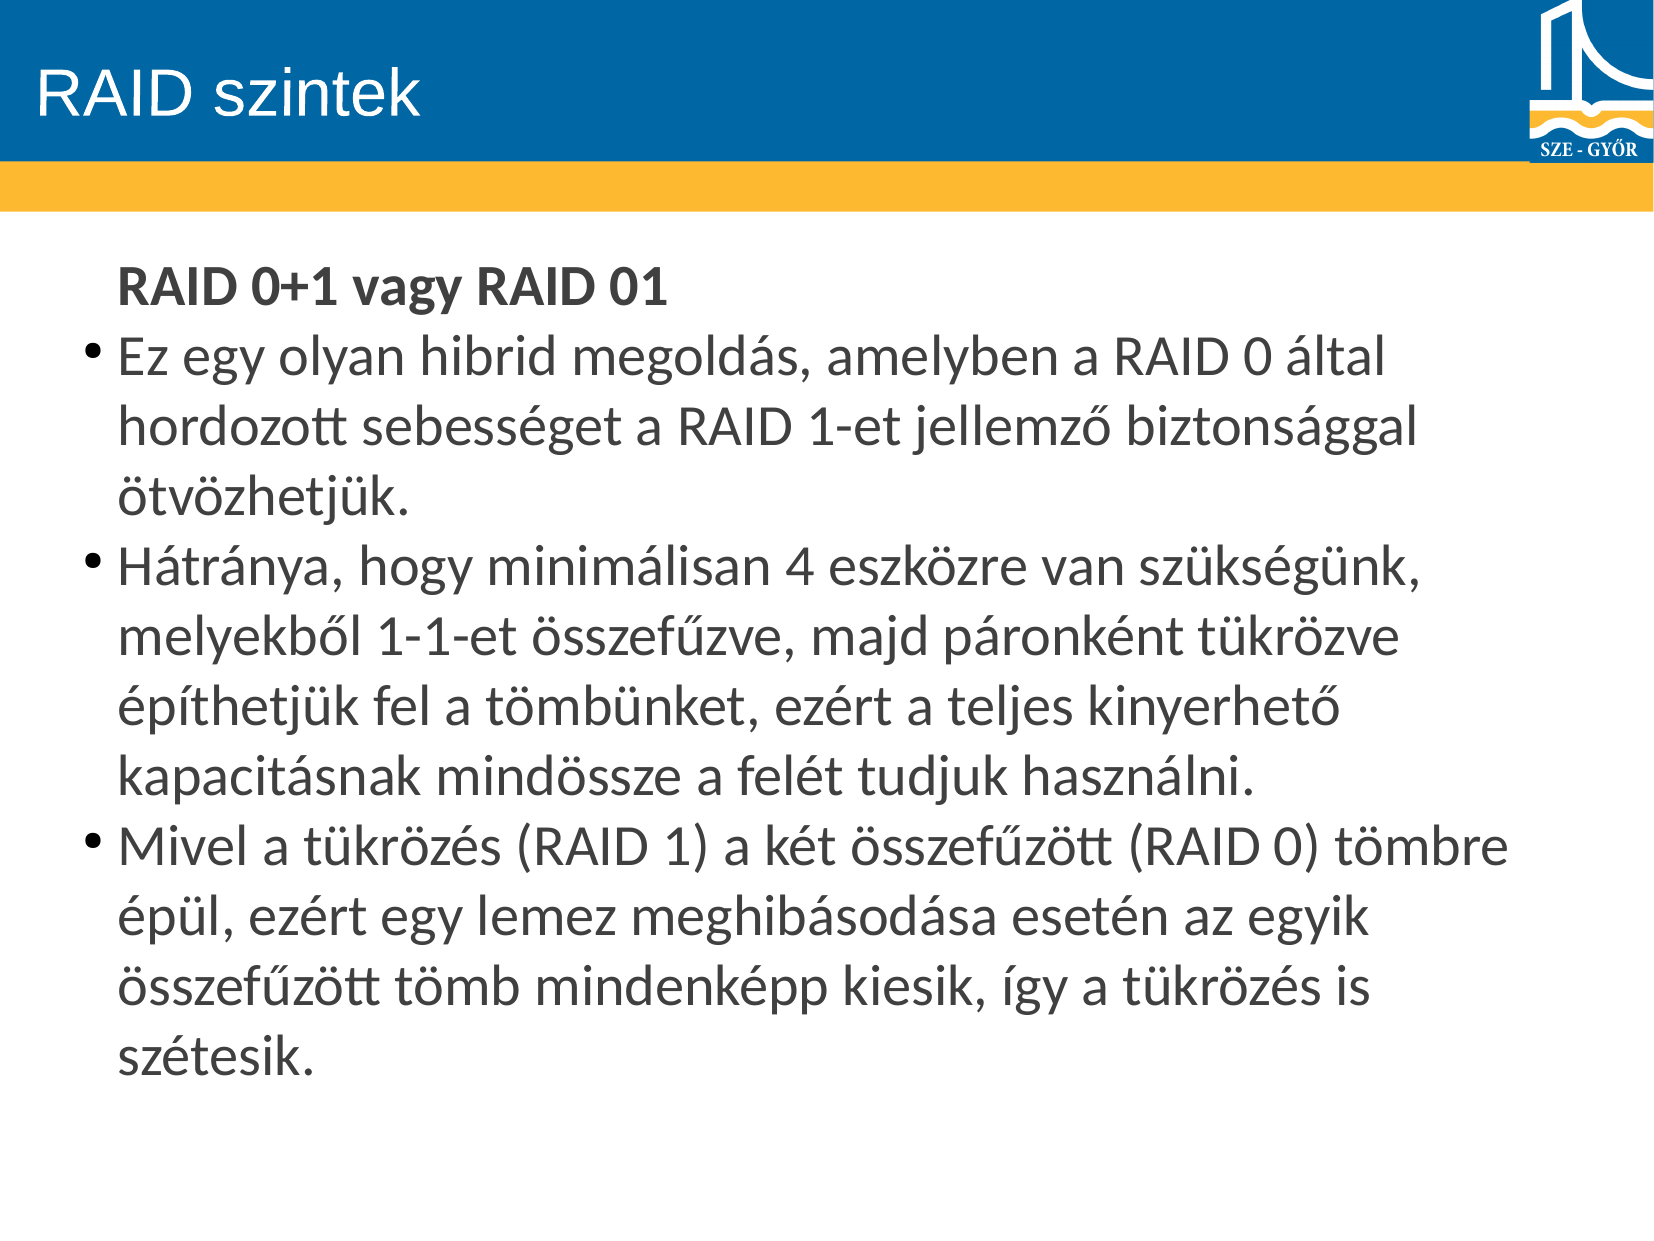

RAID szintek
RAID 0+1 vagy RAID 01
Ez egy olyan hibrid megoldás, amelyben a RAID 0 által hordozott sebességet a RAID 1-et jellemző biztonsággal ötvözhetjük.
Hátránya, hogy minimálisan 4 eszközre van szükségünk, melyekből 1-1-et összefűzve, majd páronként tükrözve építhetjük fel a tömbünket, ezért a teljes kinyerhető kapacitásnak mindössze a felét tudjuk használni.
Mivel a tükrözés (RAID 1) a két összefűzött (RAID 0) tömbre épül, ezért egy lemez meghibásodása esetén az egyik összefűzött tömb mindenképp kiesik, így a tükrözés is szétesik.